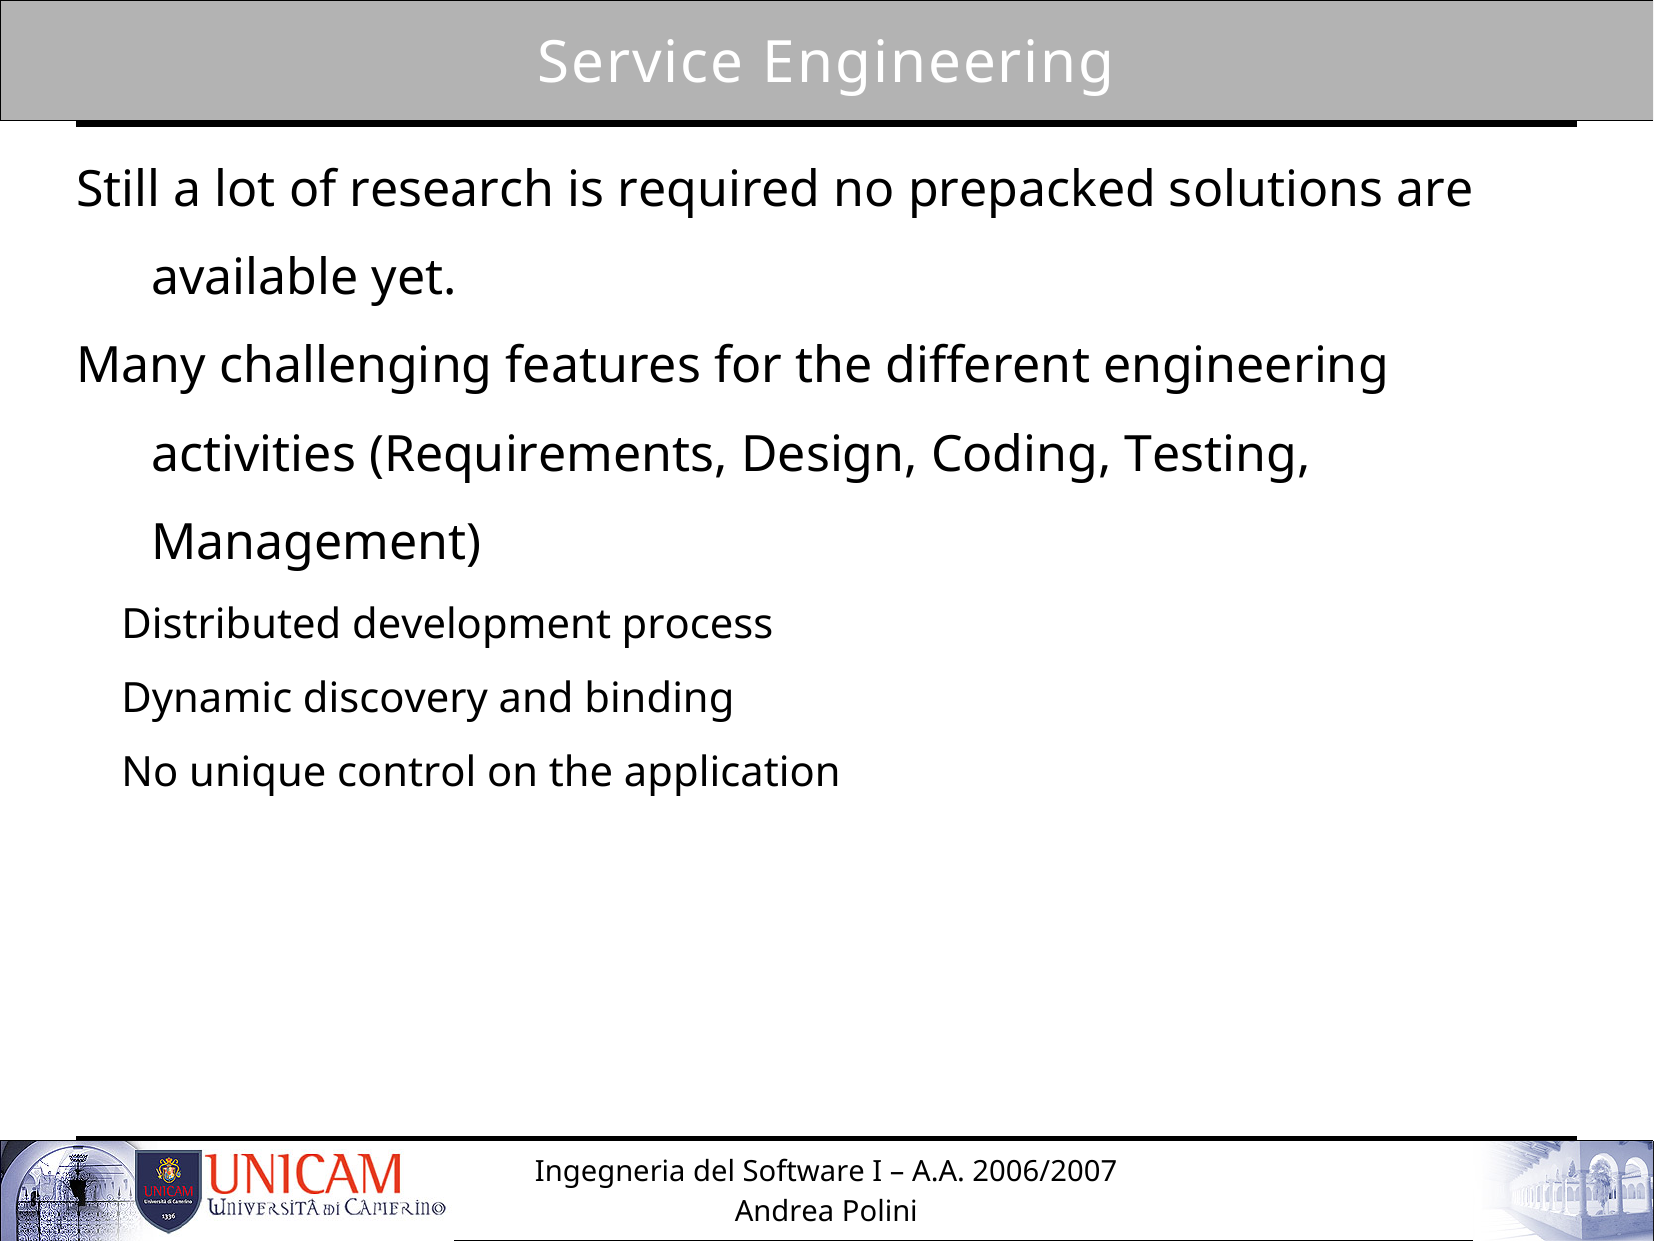

# Service Engineering
Still a lot of research is required no prepacked solutions are available yet.
Many challenging features for the different engineering activities (Requirements, Design, Coding, Testing, Management)
Distributed development process
Dynamic discovery and binding
No unique control on the application